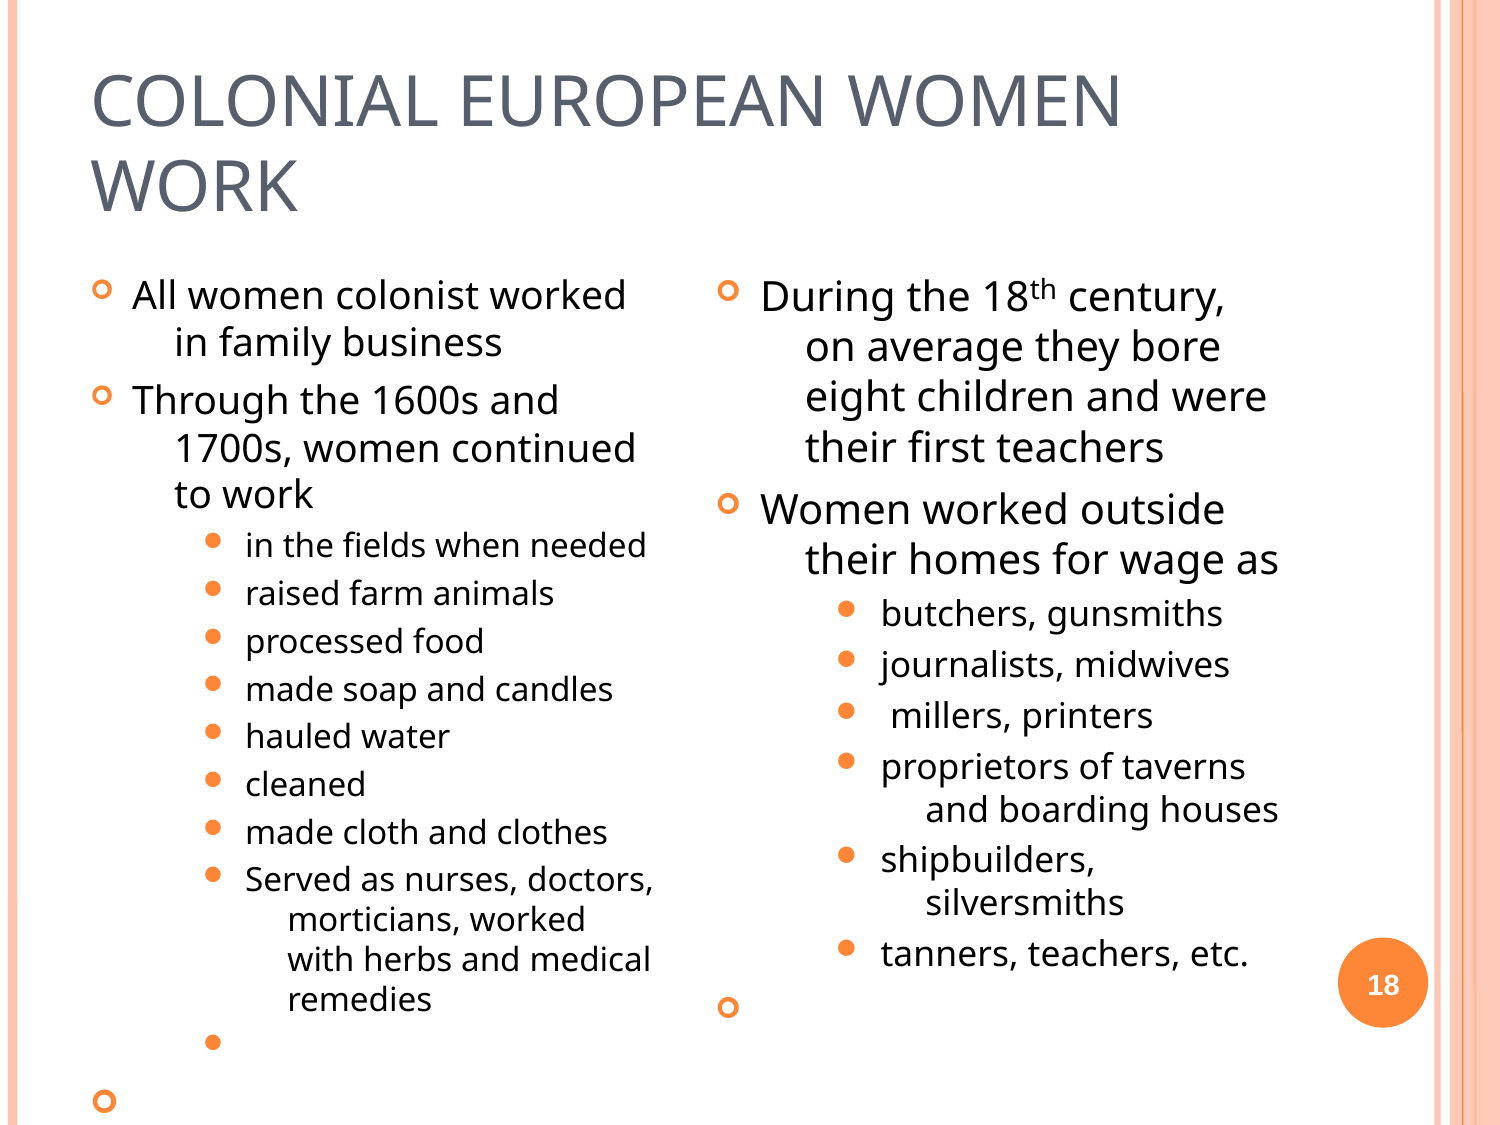

# Colonial European Women Work
All women colonist worked in family business
Through the 1600s and 1700s, women continued to work
in the fields when needed
raised farm animals
processed food
made soap and candles
hauled water
cleaned
made cloth and clothes
Served as nurses, doctors, morticians, worked with herbs and medical remedies
During the 18th century, on average they bore eight children and were their first teachers
Women worked outside their homes for wage as
butchers, gunsmiths
journalists, midwives
 millers, printers
proprietors of taverns and boarding houses
shipbuilders, silversmiths
tanners, teachers, etc.